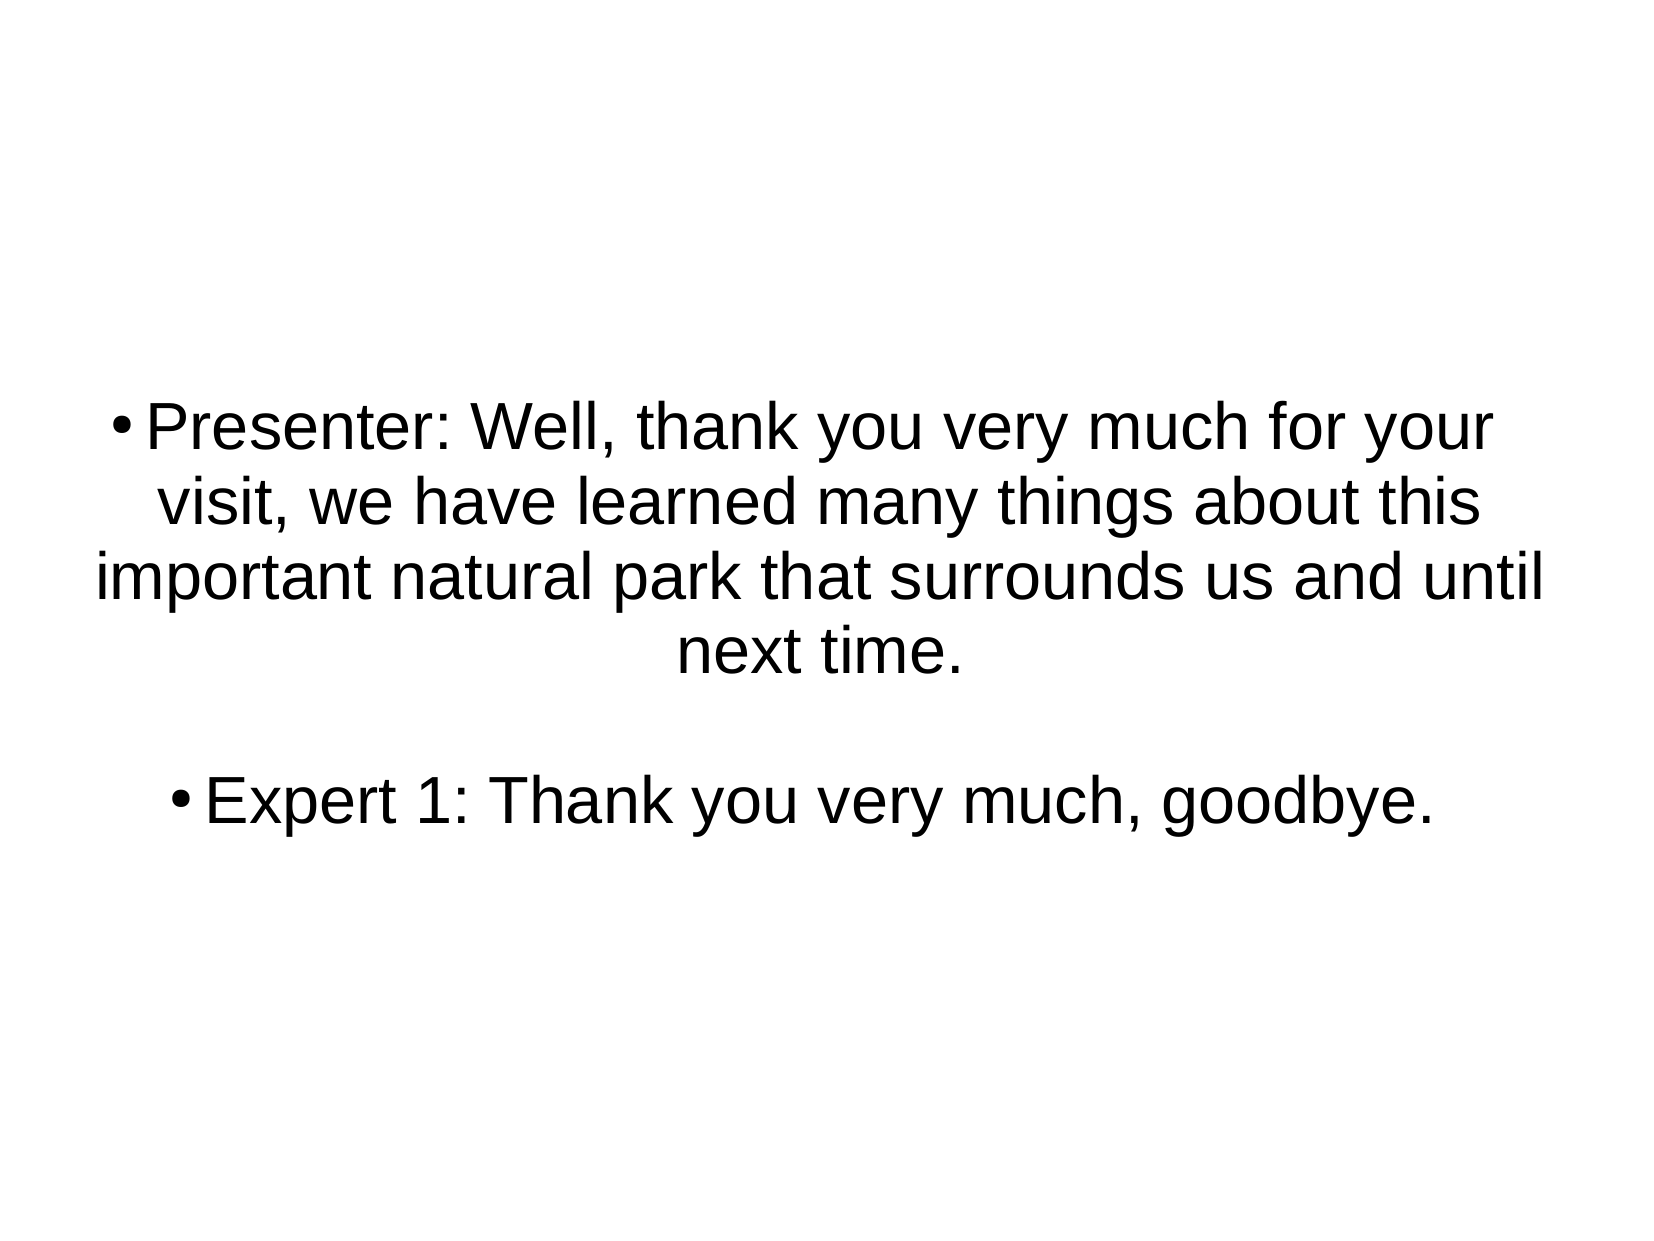

# Presenter: Well, thank you very much for your visit, we have learned many things about this important natural park that surrounds us and until next time.
Expert 1: Thank you very much, goodbye.